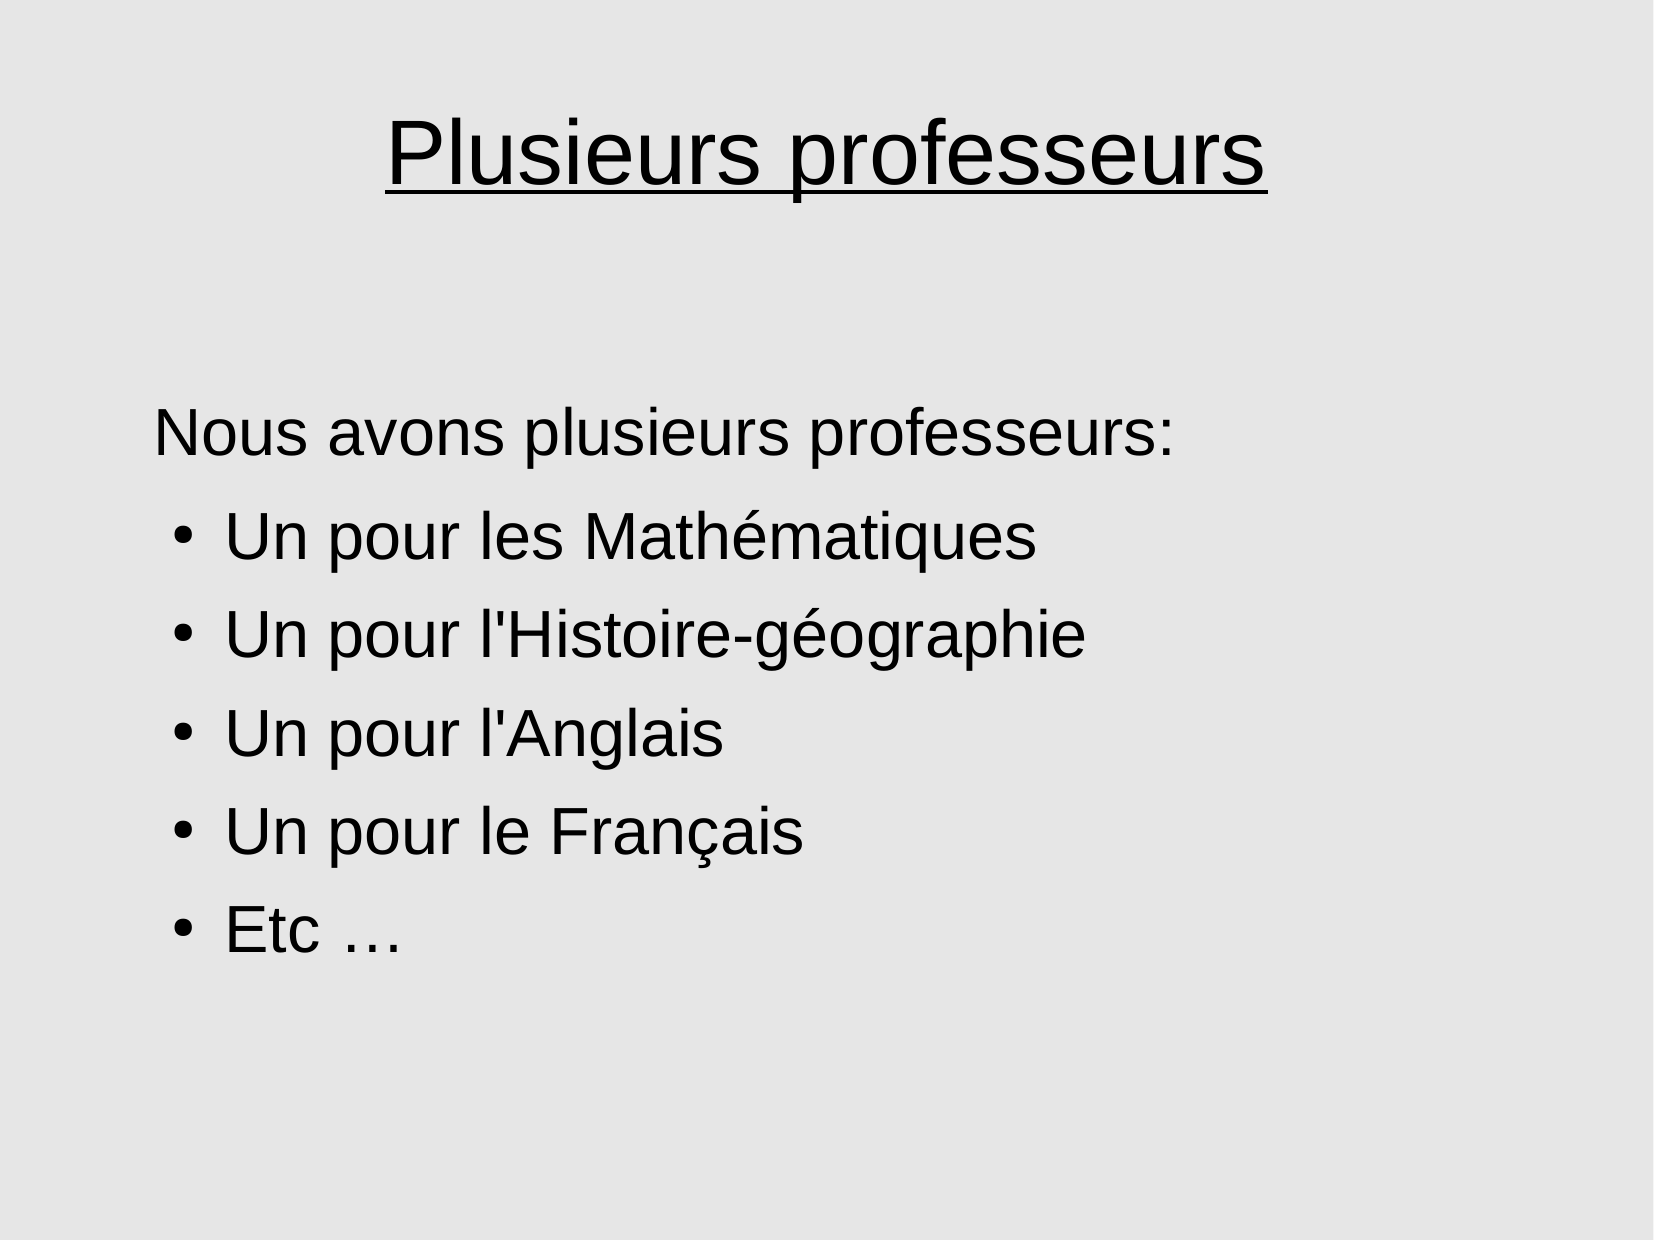

# Plusieurs professeurs
Nous avons plusieurs professeurs:
Un pour les Mathématiques
Un pour l'Histoire-géographie
Un pour l'Anglais
Un pour le Français
Etc …